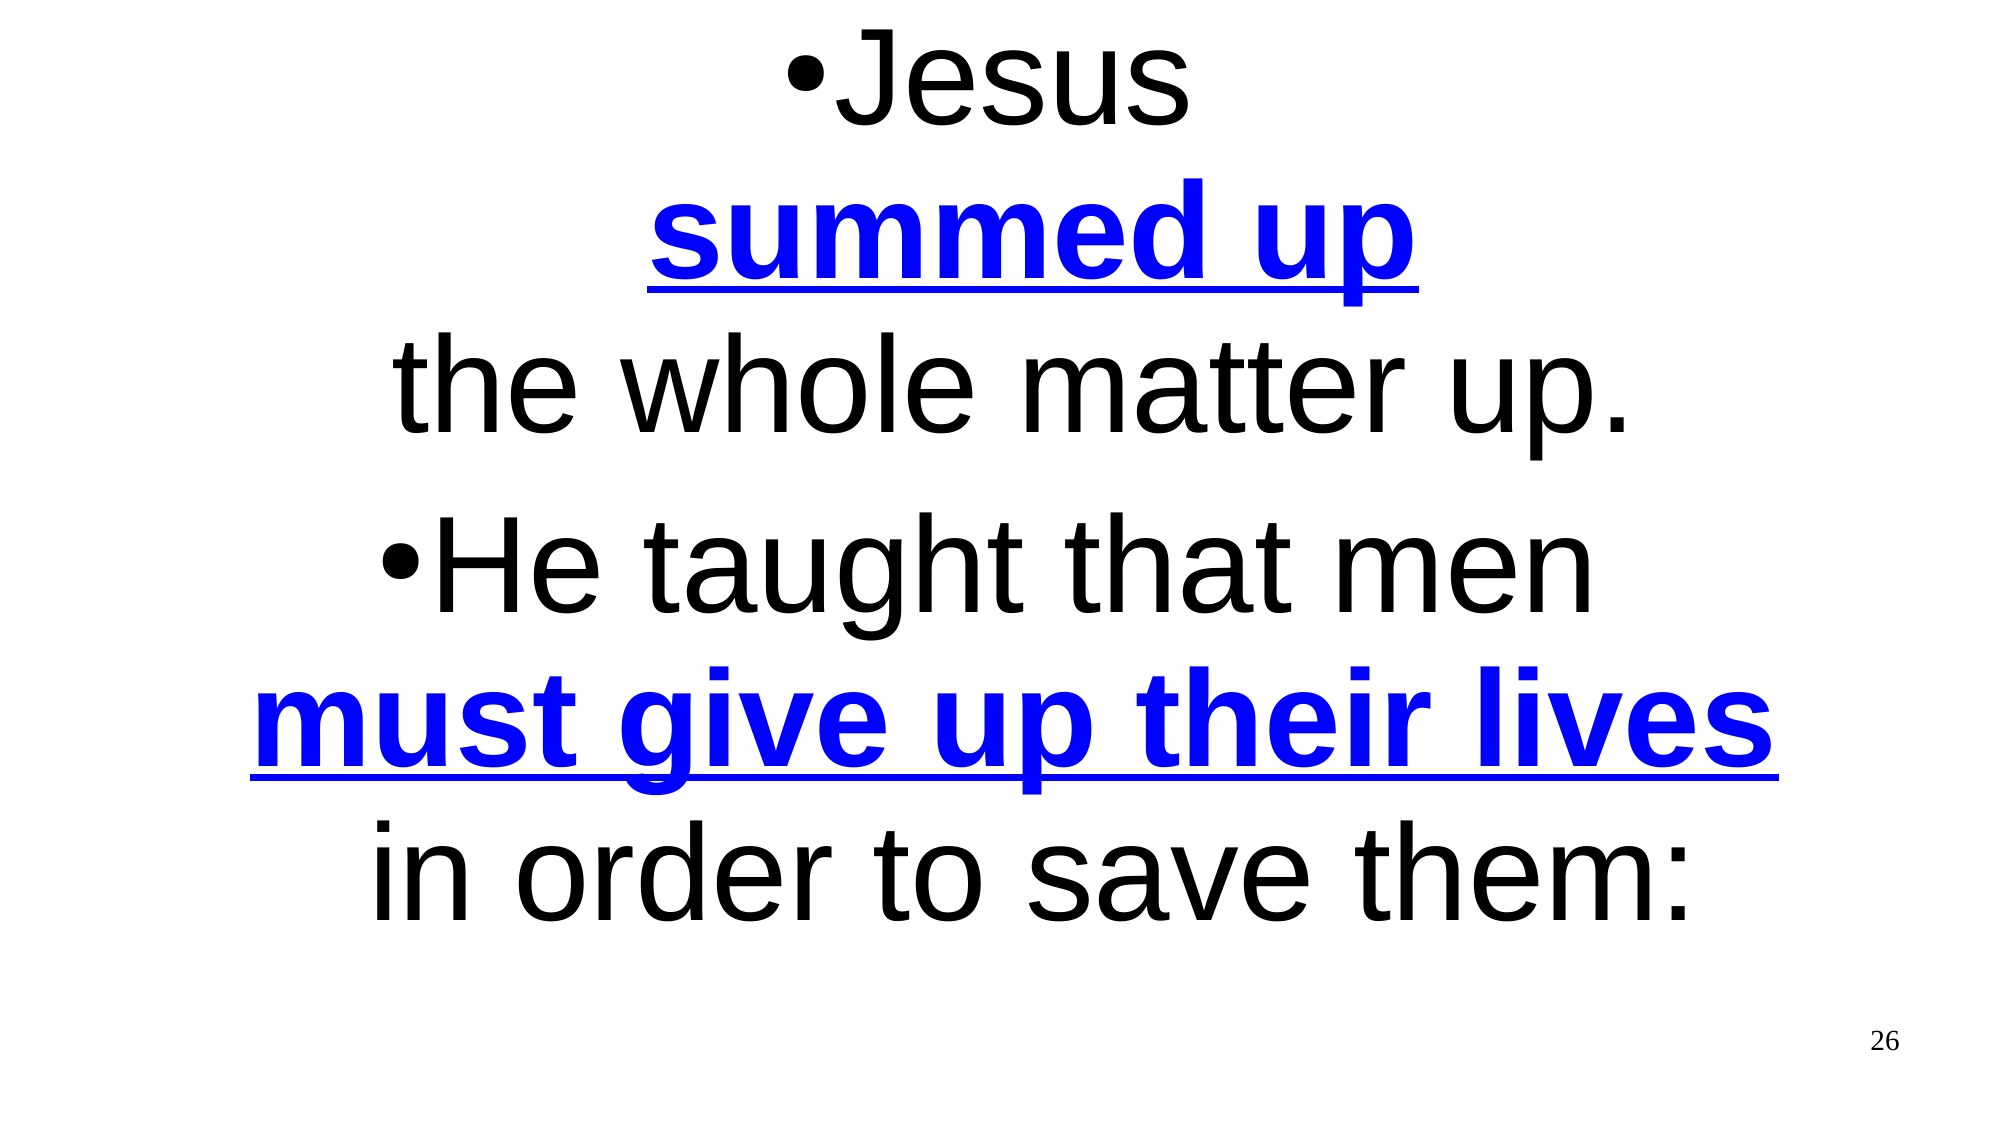

# Jesus summed up the whole matter up.
He taught that men
must give up their lives
in order to save them:
26